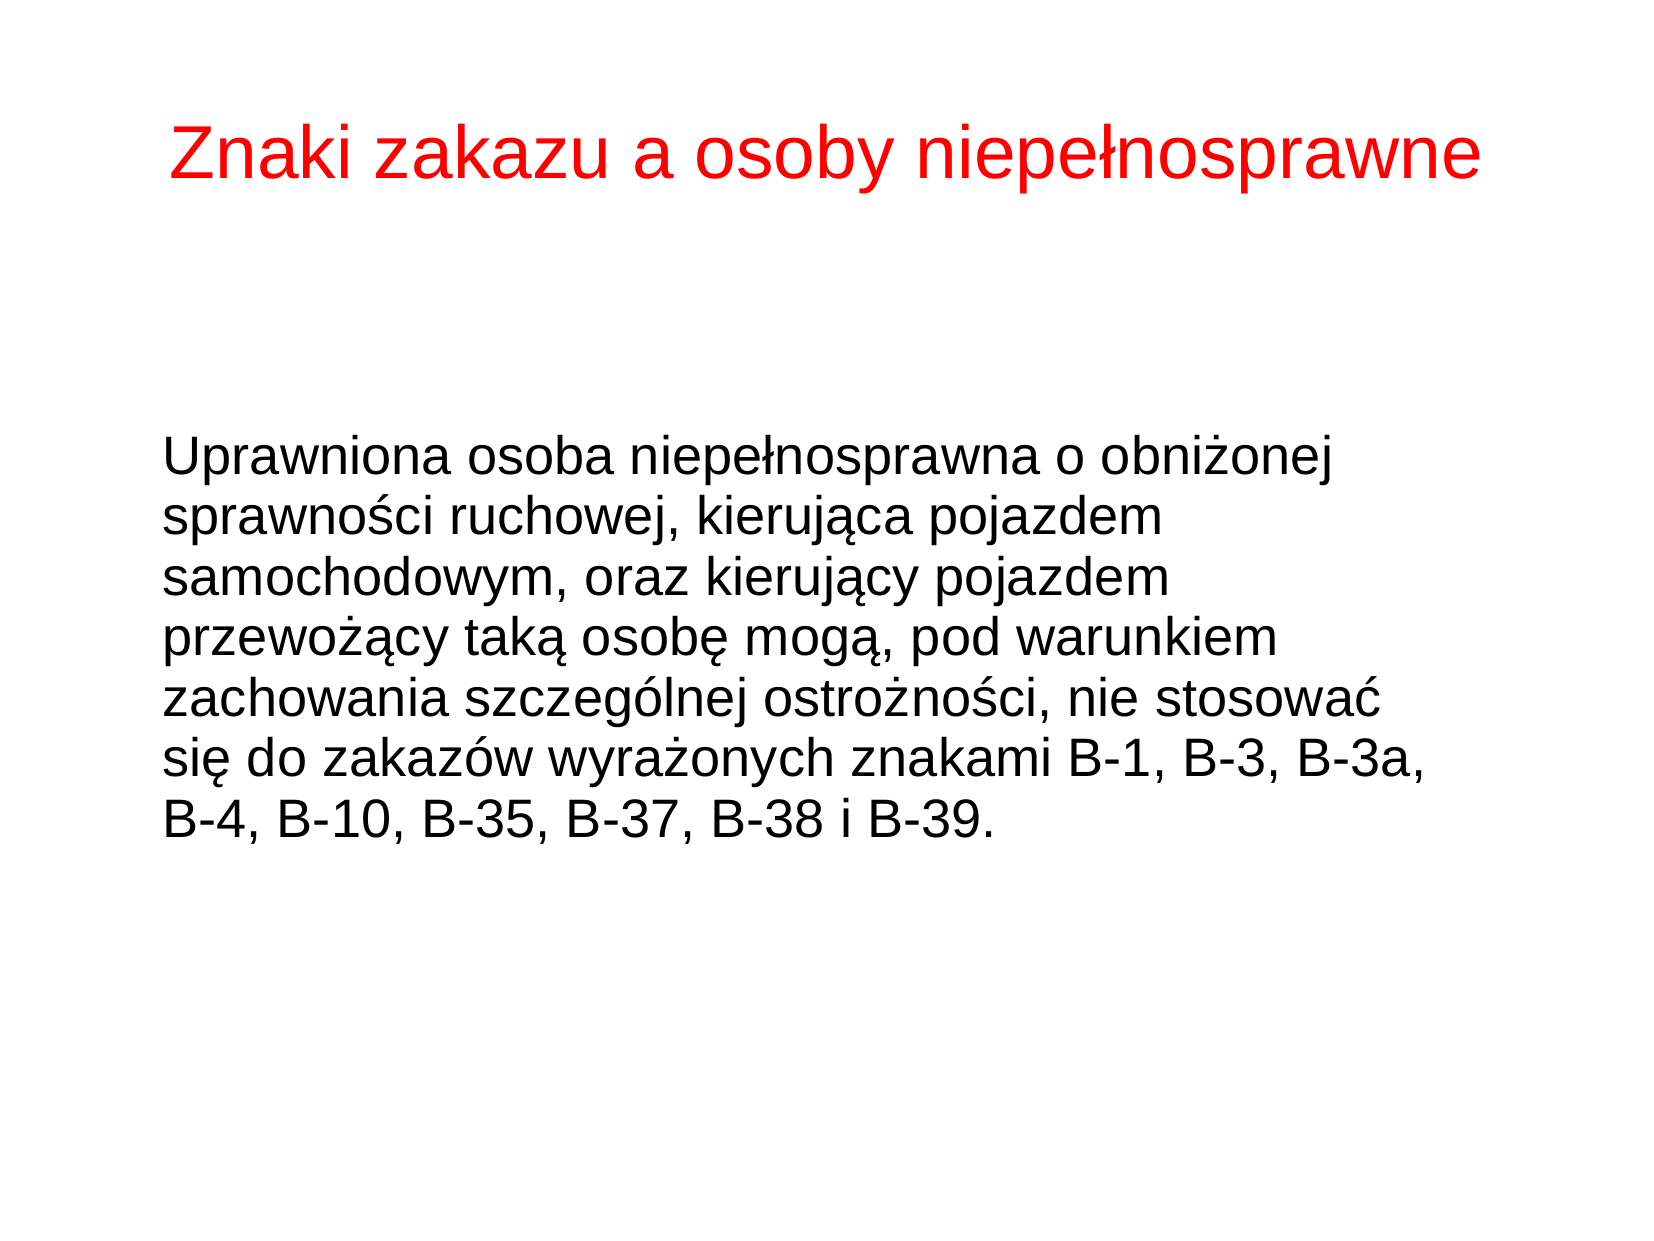

# Znaki zakazu a osoby niepełnosprawne
Uprawniona osoba niepełnosprawna o obniżonej sprawności ruchowej, kierująca pojazdem samochodowym, oraz kierujący pojazdem przewożący taką osobę mogą, pod warunkiem zachowania szczególnej ostrożności, nie stosować się do zakazów wyrażonych znakami B-1, B-3, B-3a, B-4, B-10, B-35, B-37, B-38 i B-39.